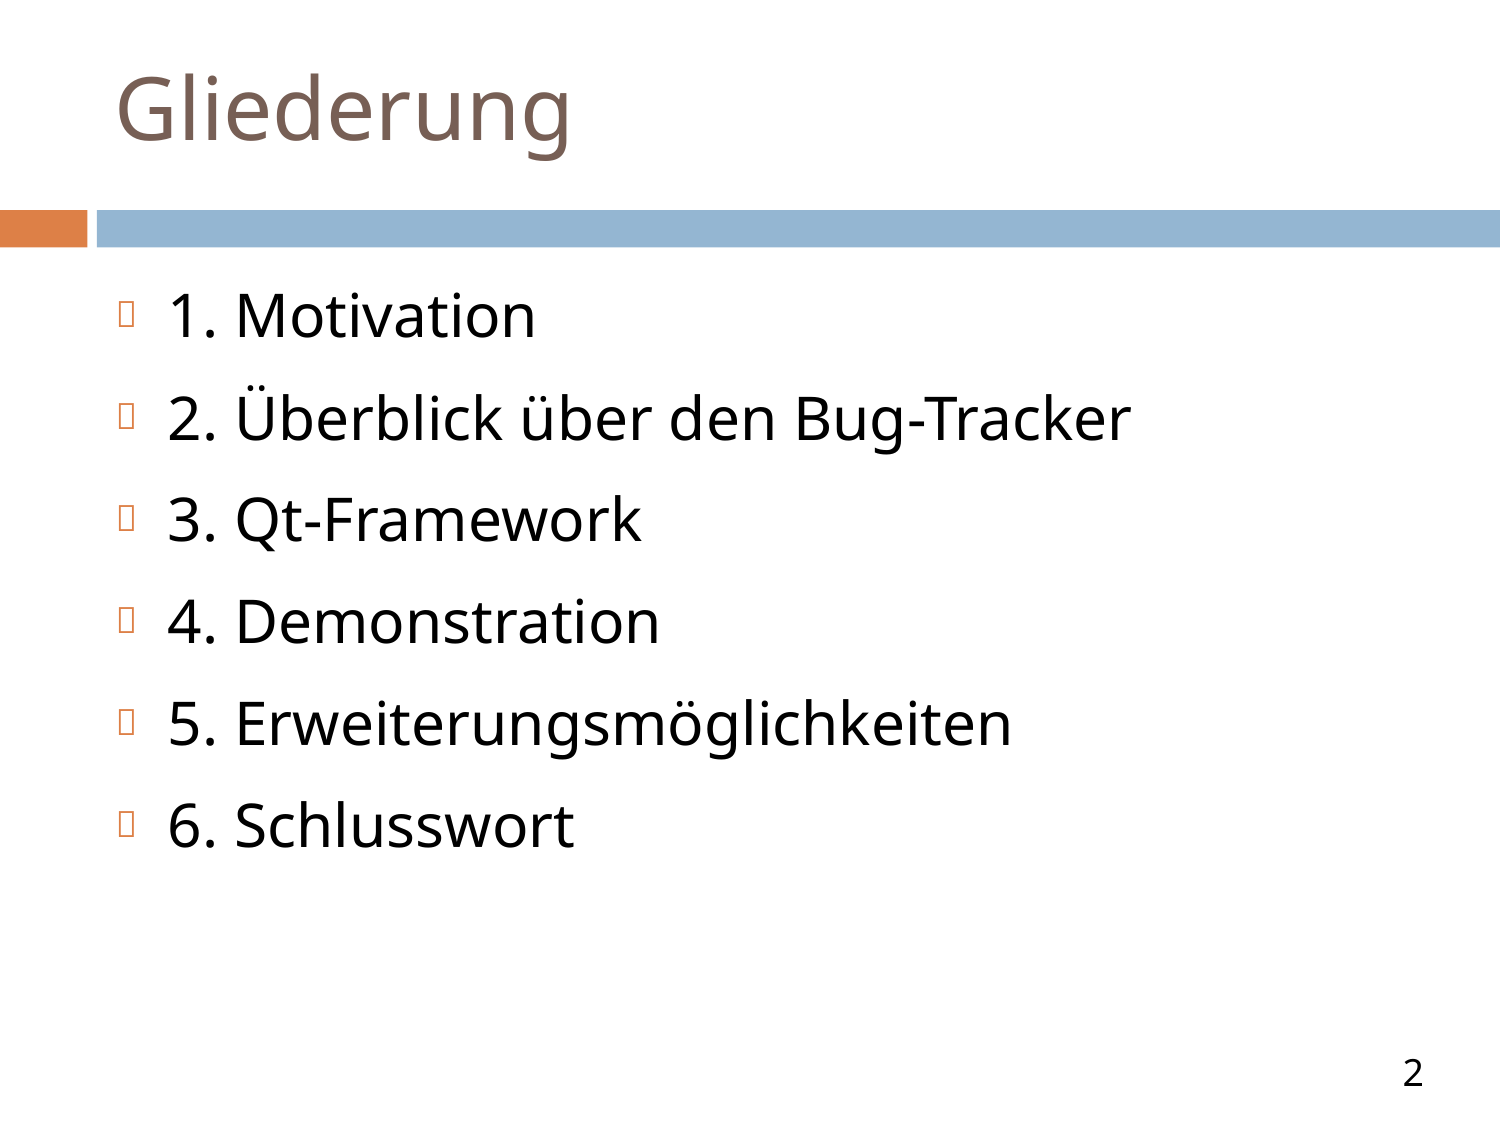

# Gliederung
1. Motivation
2. Überblick über den Bug-Tracker
3. Qt-Framework
4. Demonstration
5. Erweiterungsmöglichkeiten
6. Schlusswort
2